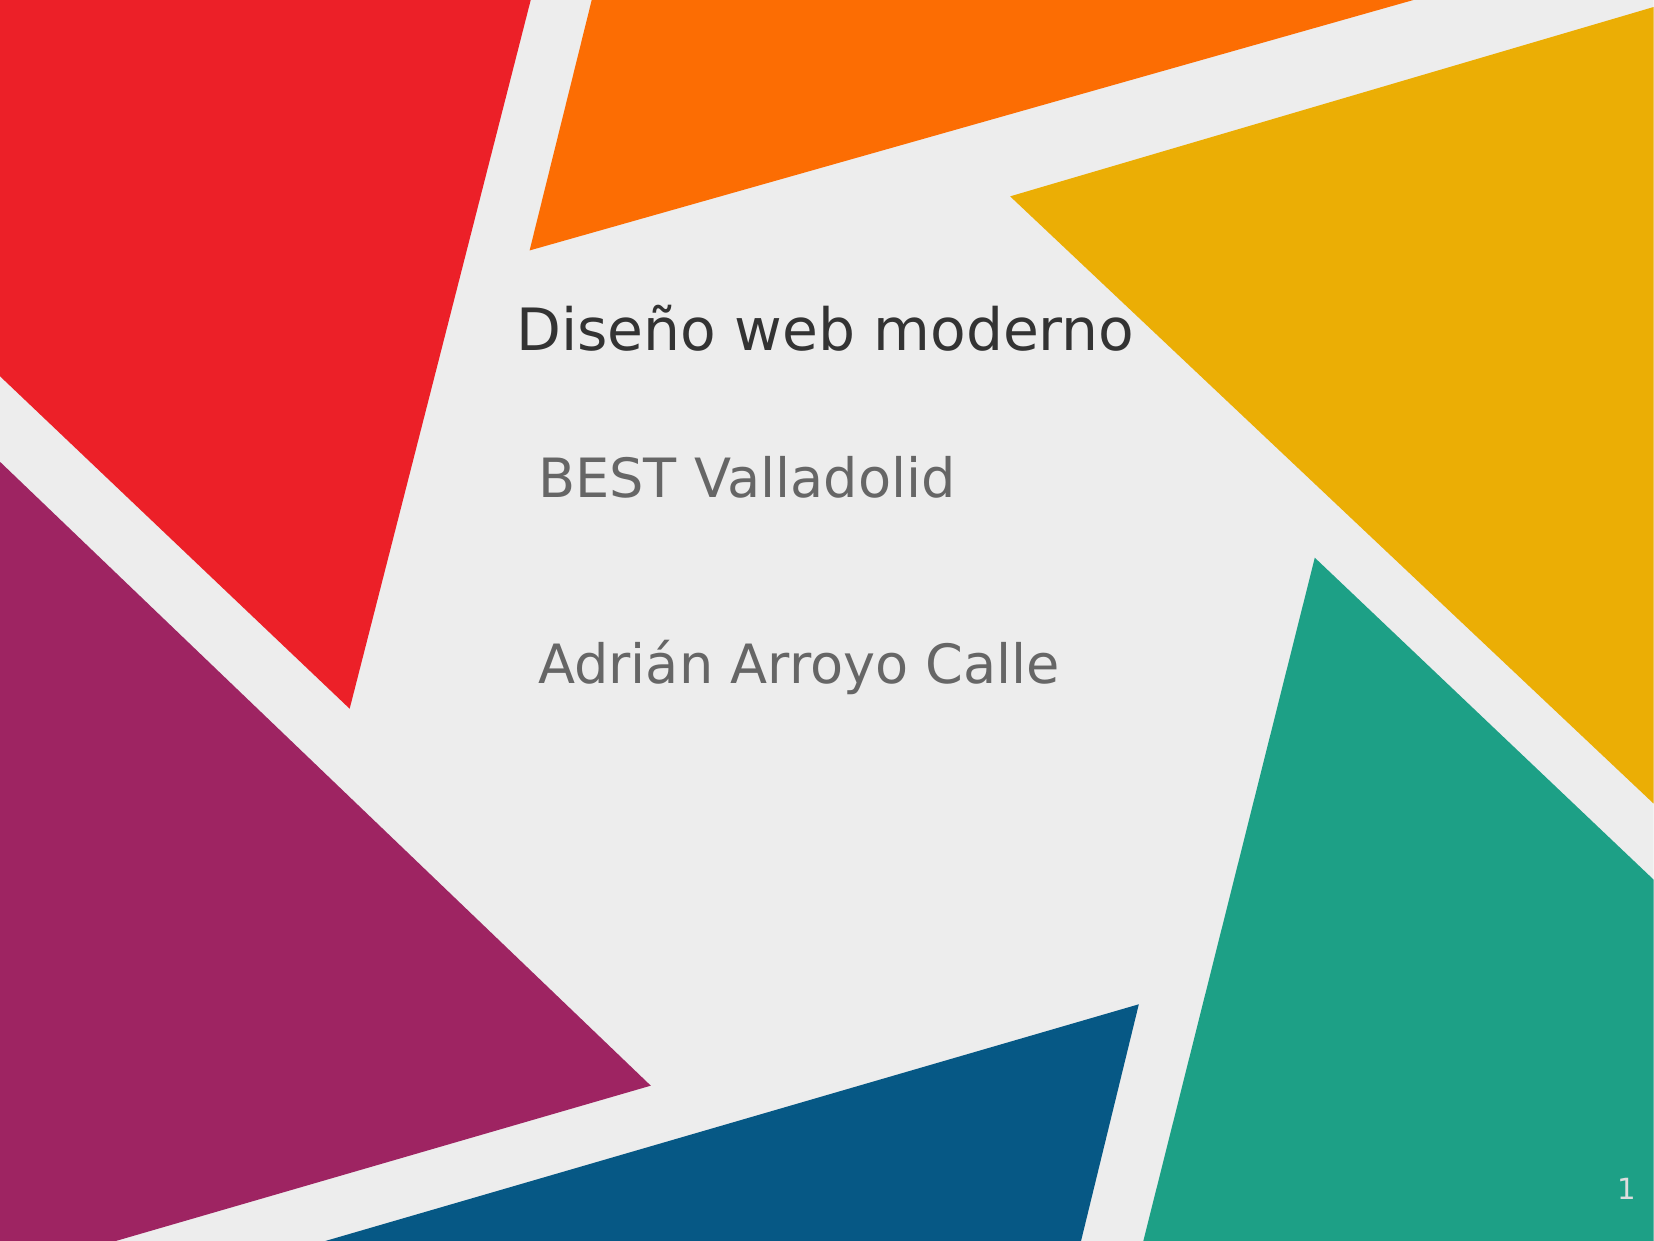

# Diseño web moderno
BEST Valladolid
Adrián Arroyo Calle
1